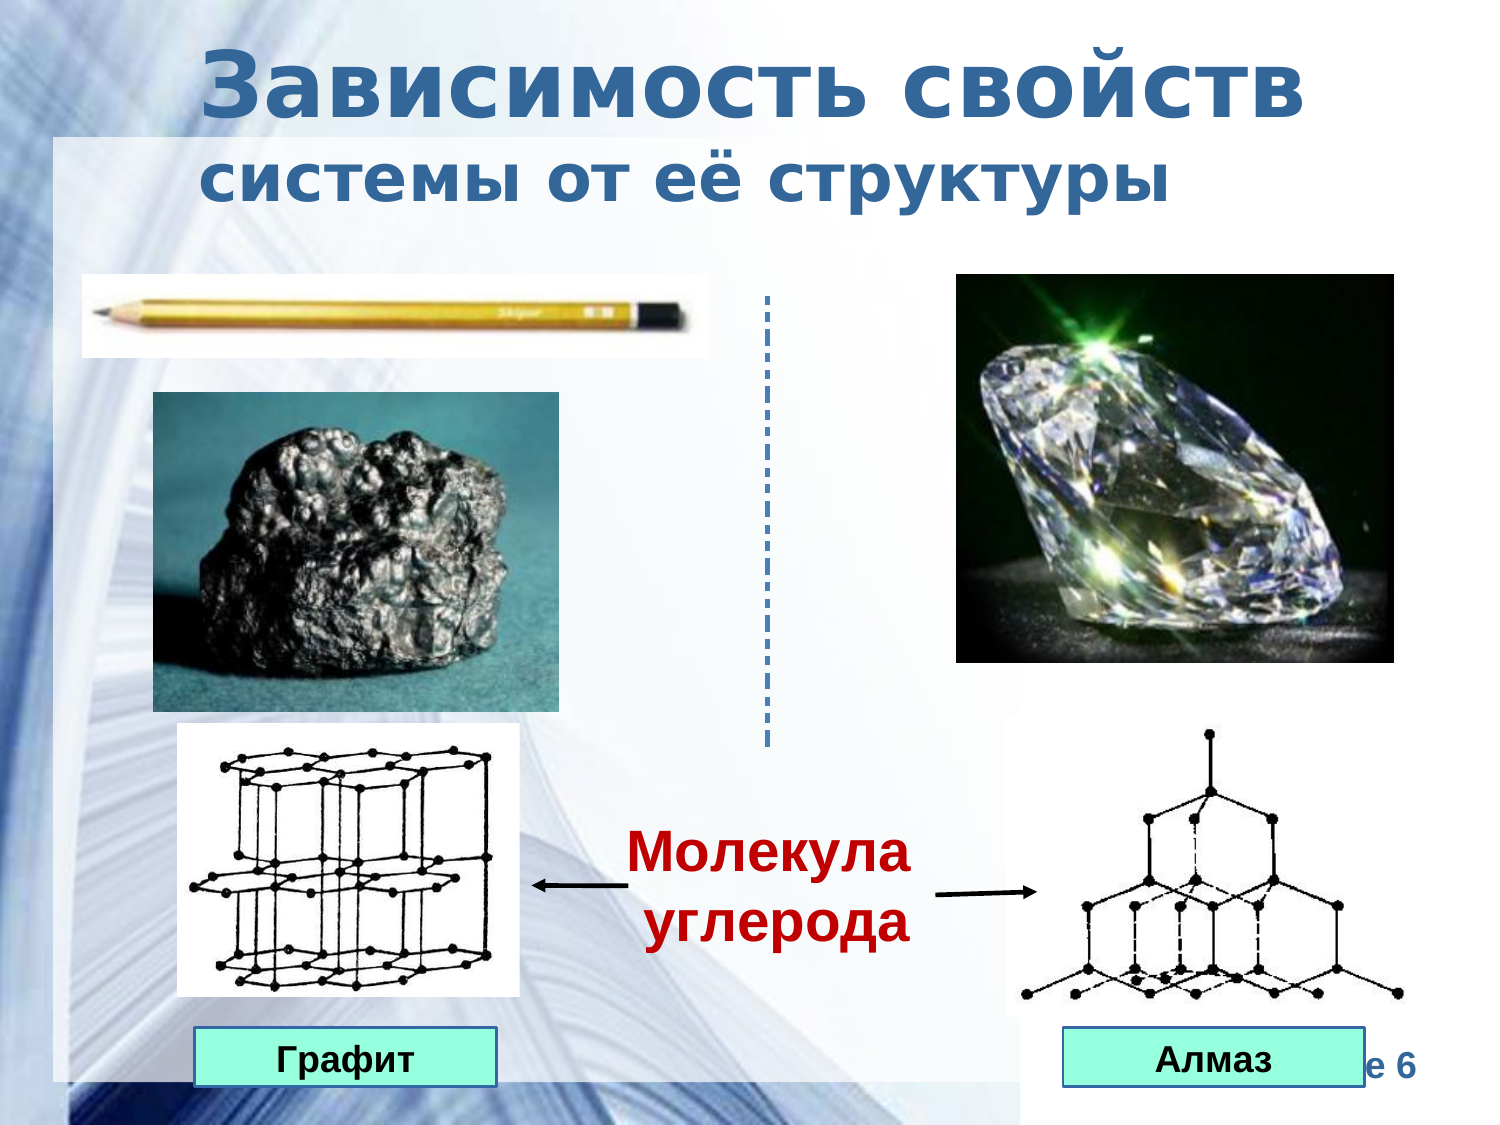

Зависимость свойств
системы от её структуры
Молекула
углерода
Графит
Алмаз